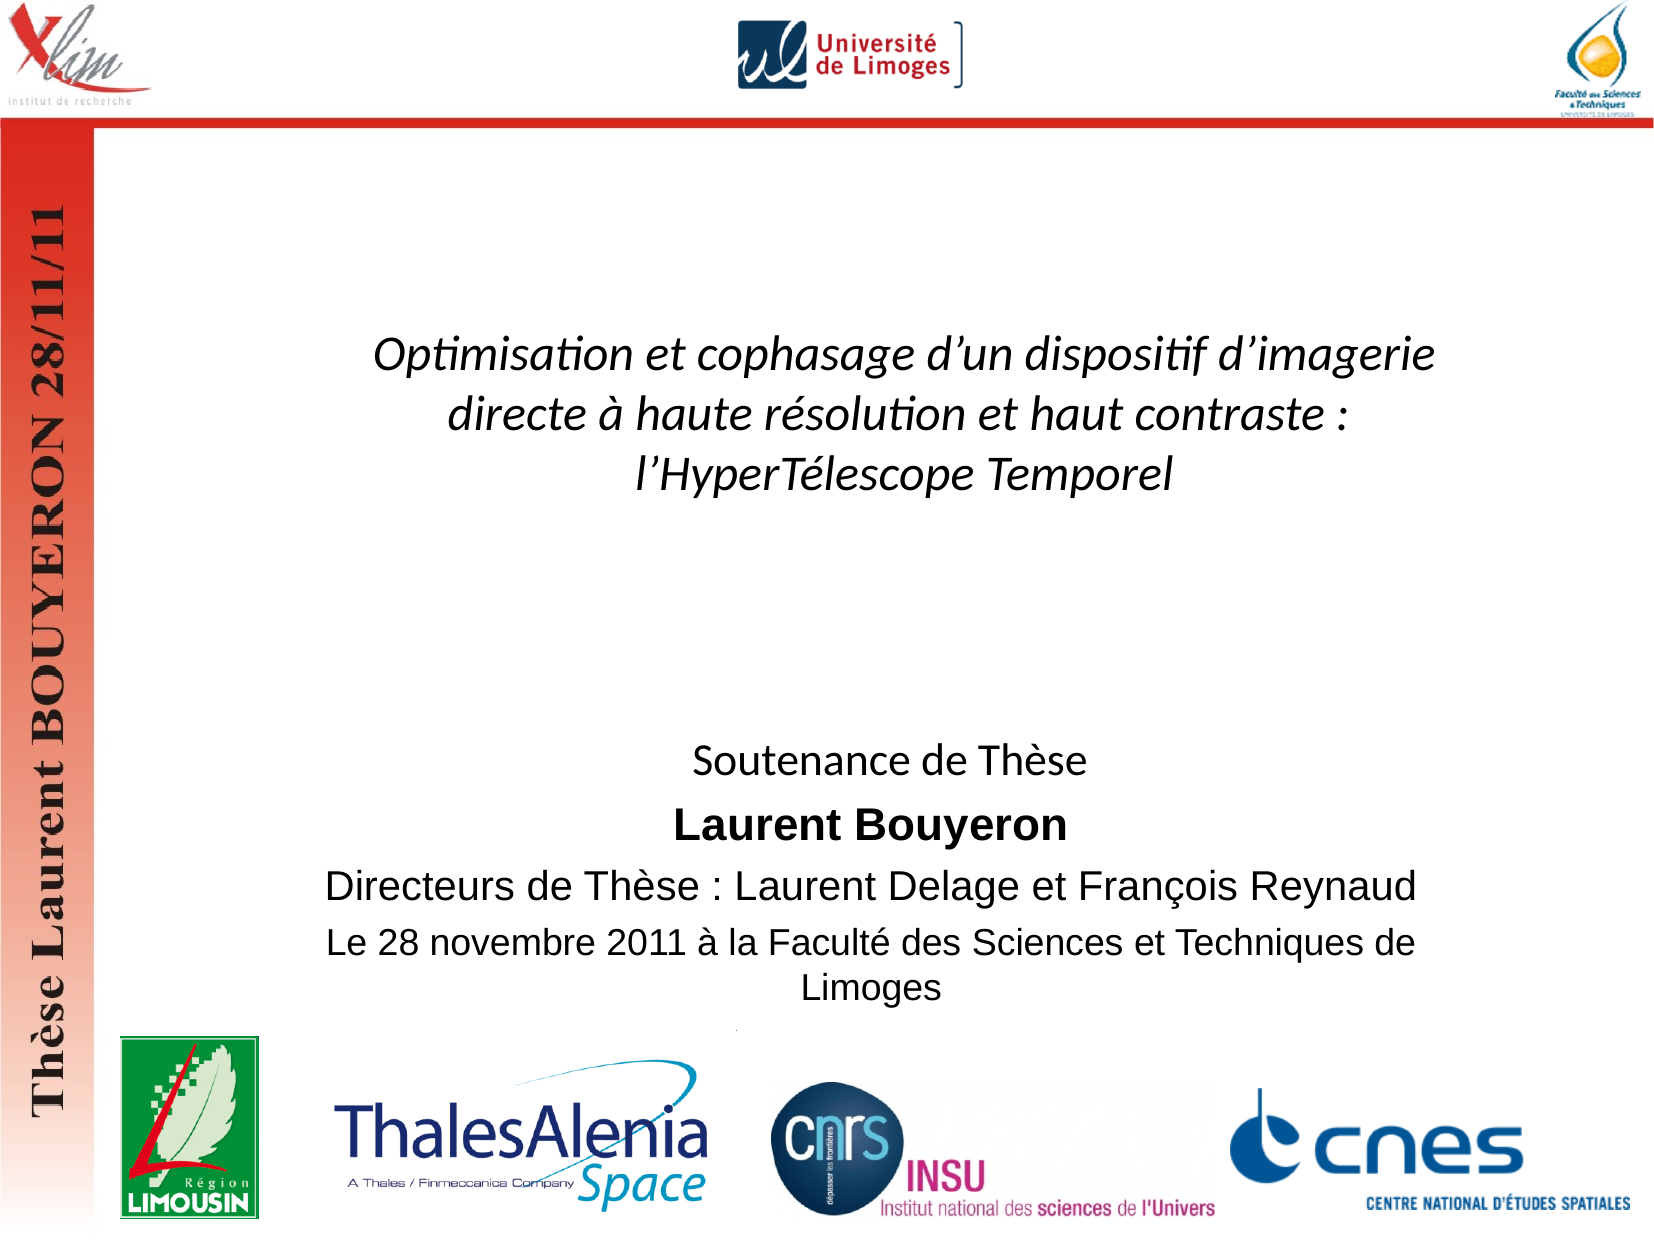

Optimisation et cophasage d’un dispositif d’imagerie directe à haute résolution et haut contraste :
l’HyperTélescope Temporel
Soutenance de Thèse
Laurent Bouyeron
Directeurs de Thèse : Laurent Delage et François Reynaud
Le 28 novembre 2011 à la Faculté des Sciences et Techniques de Limoges